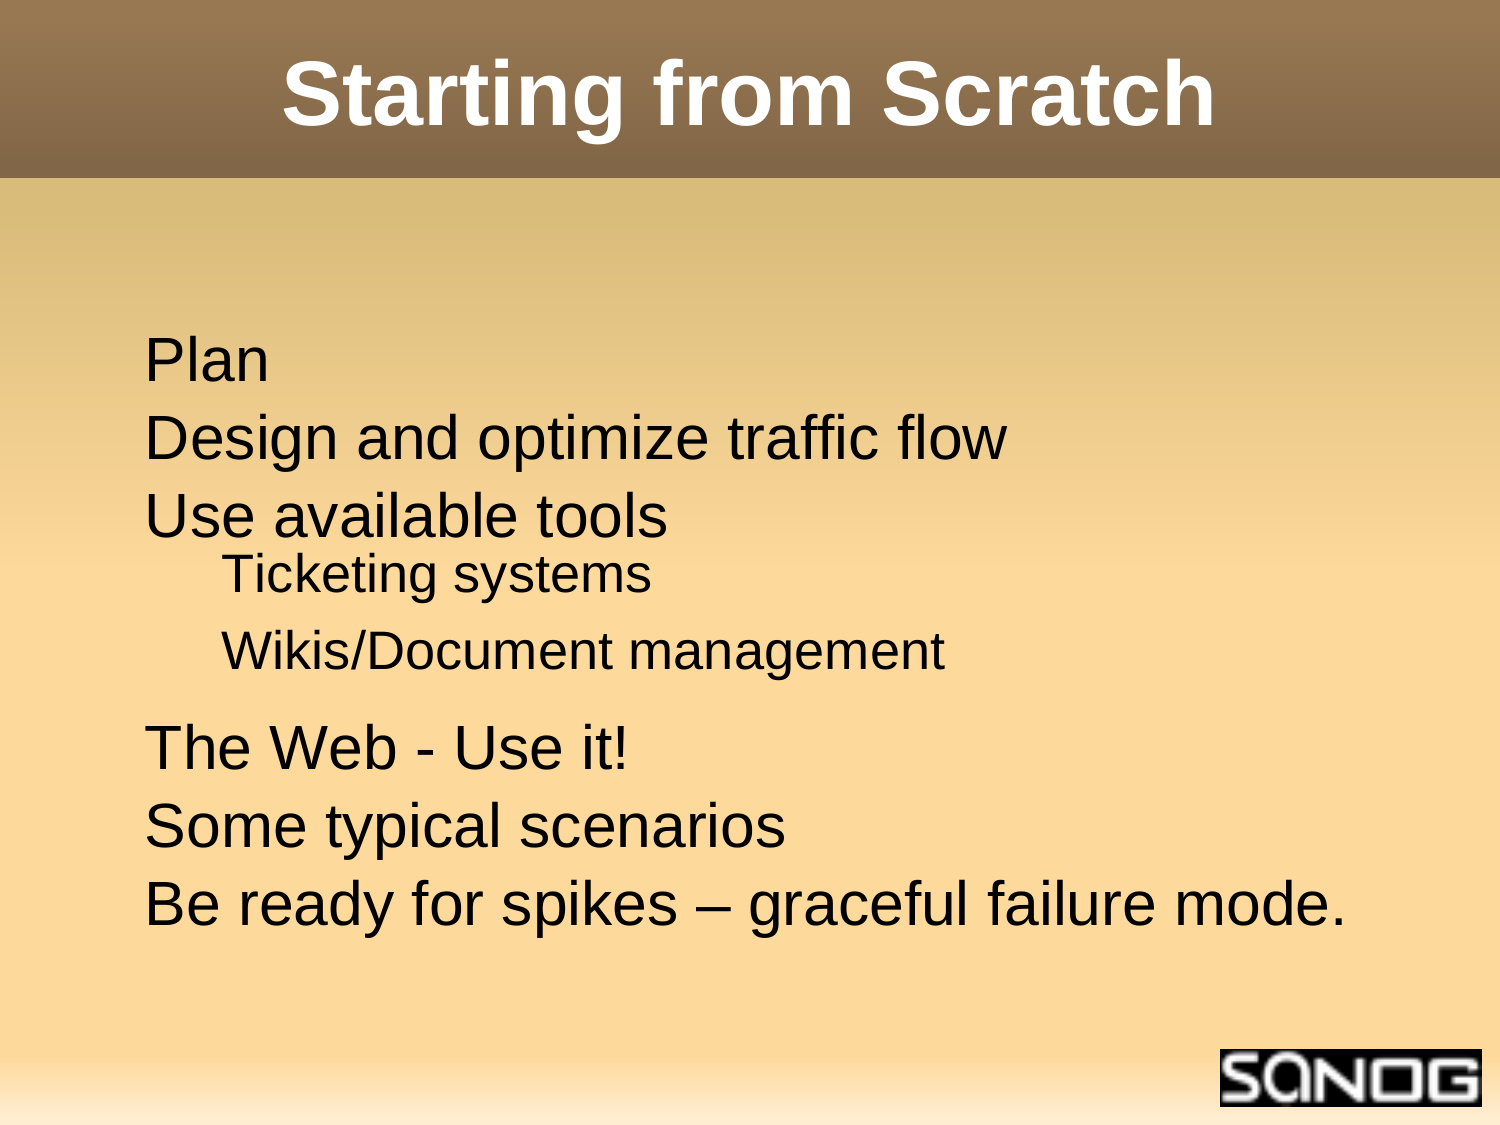

# Starting from Scratch
Plan
Design and optimize traffic flow
Use available tools
Ticketing systems
Wikis/Document management
The Web - Use it!
Some typical scenarios
Be ready for spikes – graceful failure mode.